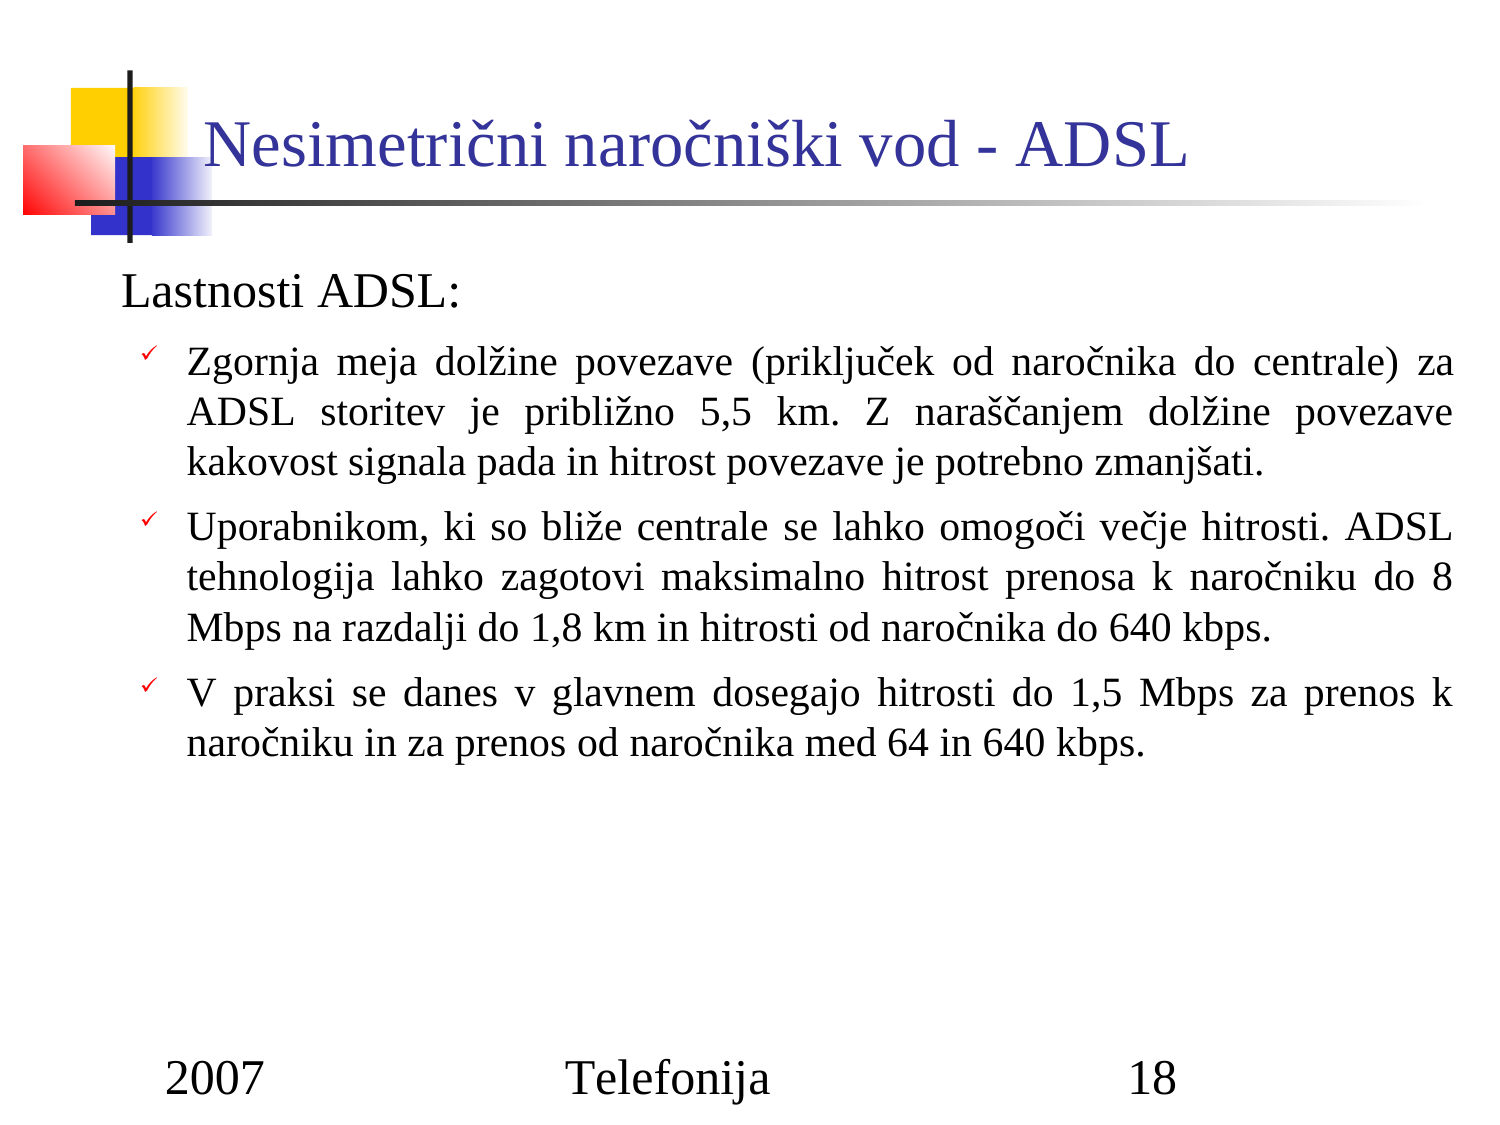

# Nesimetrični naročniški vod - ADSL
	Lastnosti ADSL:
Zgornja meja dolžine povezave (priključek od naročnika do centrale) za ADSL storitev je približno 5,5 km. Z naraščanjem dolžine povezave kakovost signala pada in hitrost povezave je potrebno zmanjšati.
Uporabnikom, ki so bliže centrale se lahko omogoči večje hitrosti. ADSL tehnologija lahko zagotovi maksimalno hitrost prenosa k naročniku do 8 Mbps na razdalji do 1,8 km in hitrosti od naročnika do 640 kbps.
V praksi se danes v glavnem dosegajo hitrosti do 1,5 Mbps za prenos k naročniku in za prenos od naročnika med 64 in 640 kbps.
2007
Telefonija
18